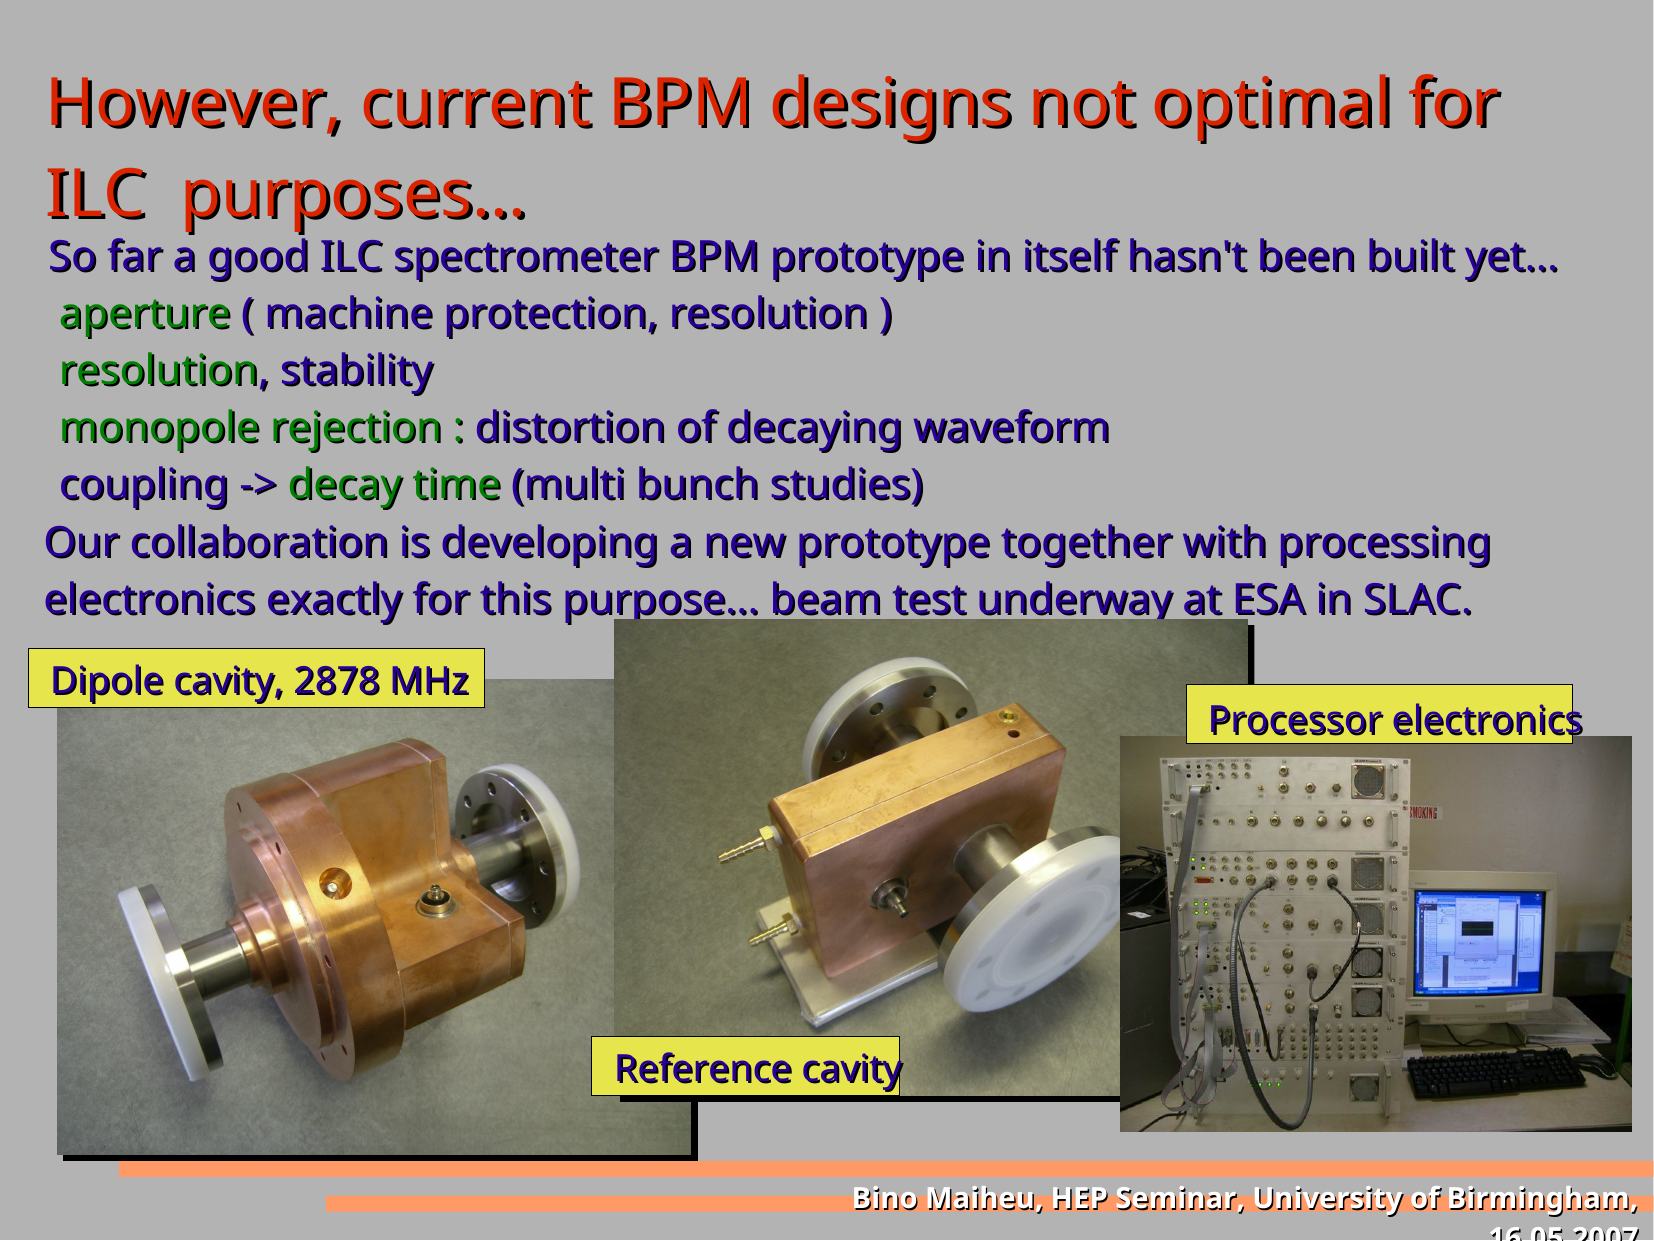

However, current BPM designs not optimal for ILC purposes...
So far a good ILC spectrometer BPM prototype in itself hasn't been built yet...
 aperture ( machine protection, resolution )
 resolution, stability
 monopole rejection : distortion of decaying waveform
 coupling -> decay time (multi bunch studies)
Our collaboration is developing a new prototype together with processing
electronics exactly for this purpose... beam test underway at ESA in SLAC.
Dipole cavity, 2878 MHz
Processor electronics
Reference cavity
Bino Maiheu, HEP Seminar, University of Birmingham, 16.05.2007